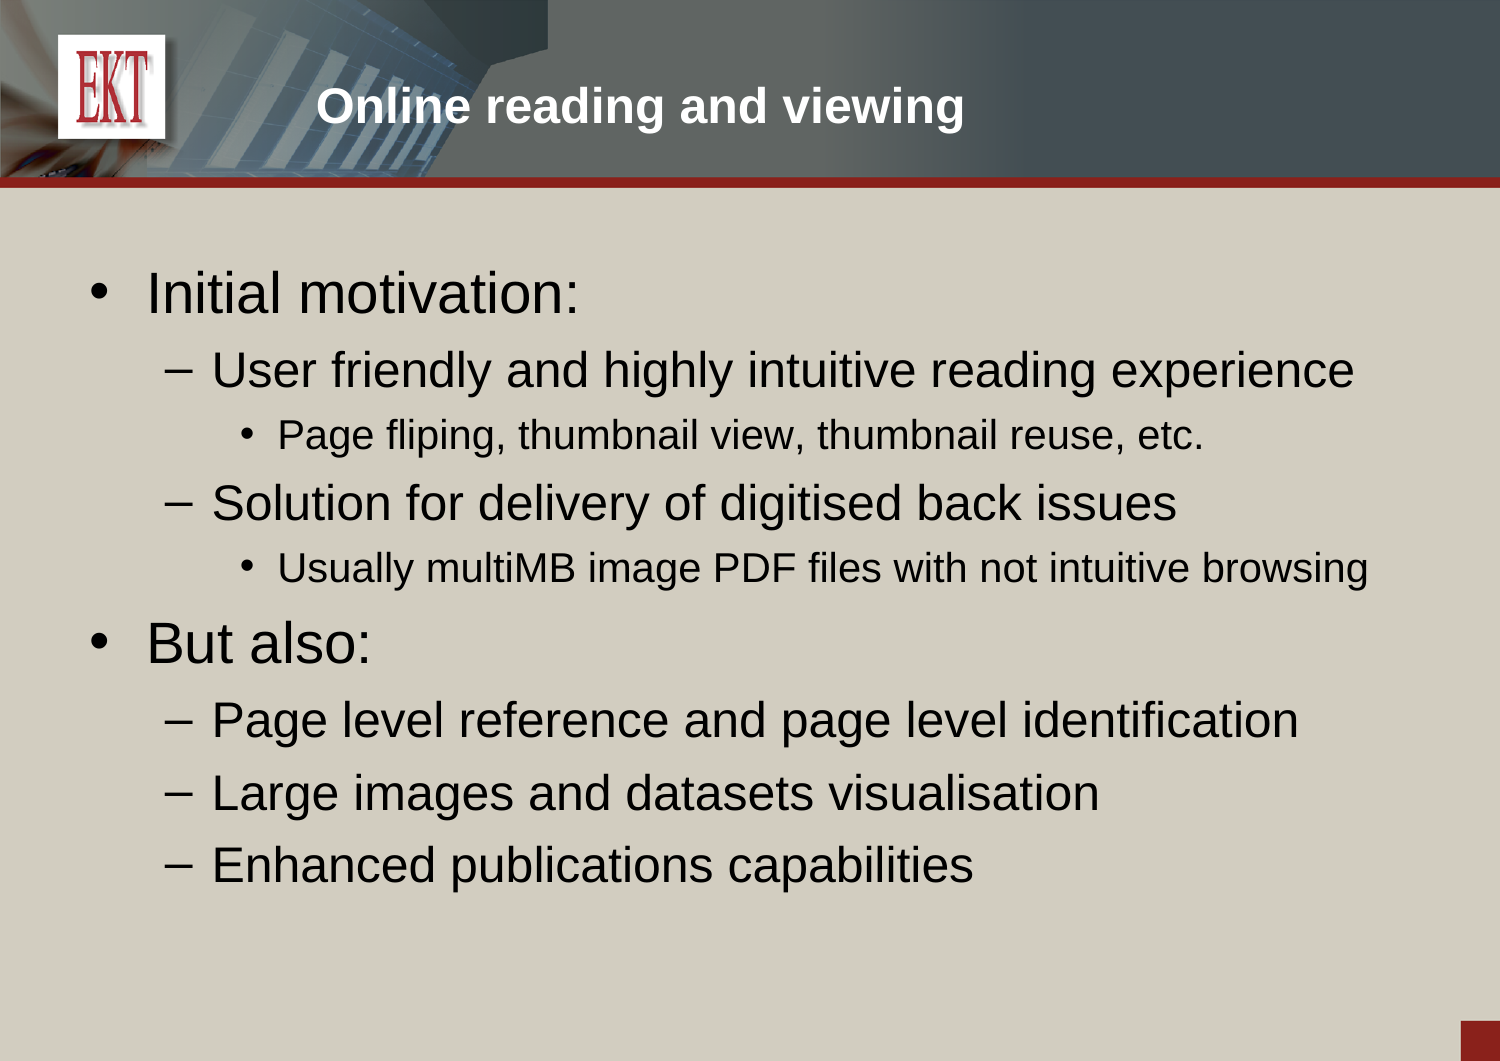

# Online reading and viewing
Initial motivation:
User friendly and highly intuitive reading experience
Page fliping, thumbnail view, thumbnail reuse, etc.
Solution for delivery of digitised back issues
Usually multiMB image PDF files with not intuitive browsing
But also:
Page level reference and page level identification
Large images and datasets visualisation
Enhanced publications capabilities